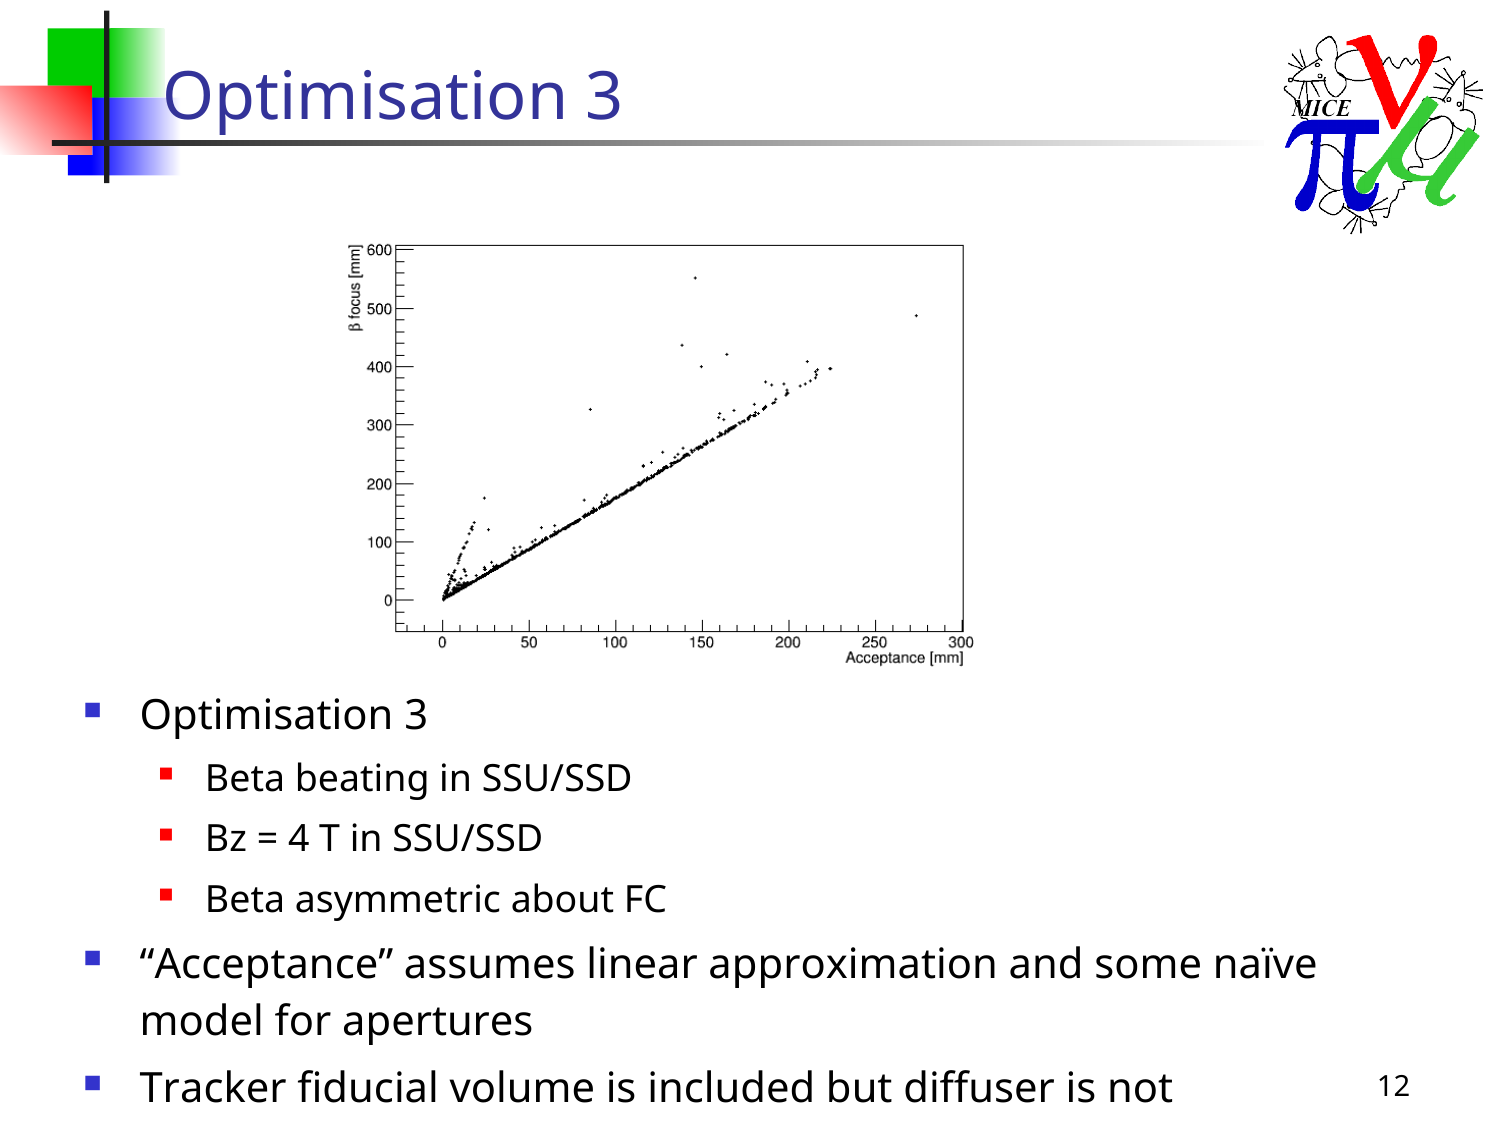

# Optimisation 3
Optimisation 3
Beta beating in SSU/SSD
Bz = 4 T in SSU/SSD
Beta asymmetric about FC
“Acceptance” assumes linear approximation and some naïve model for apertures
Tracker fiducial volume is included but diffuser is not
12